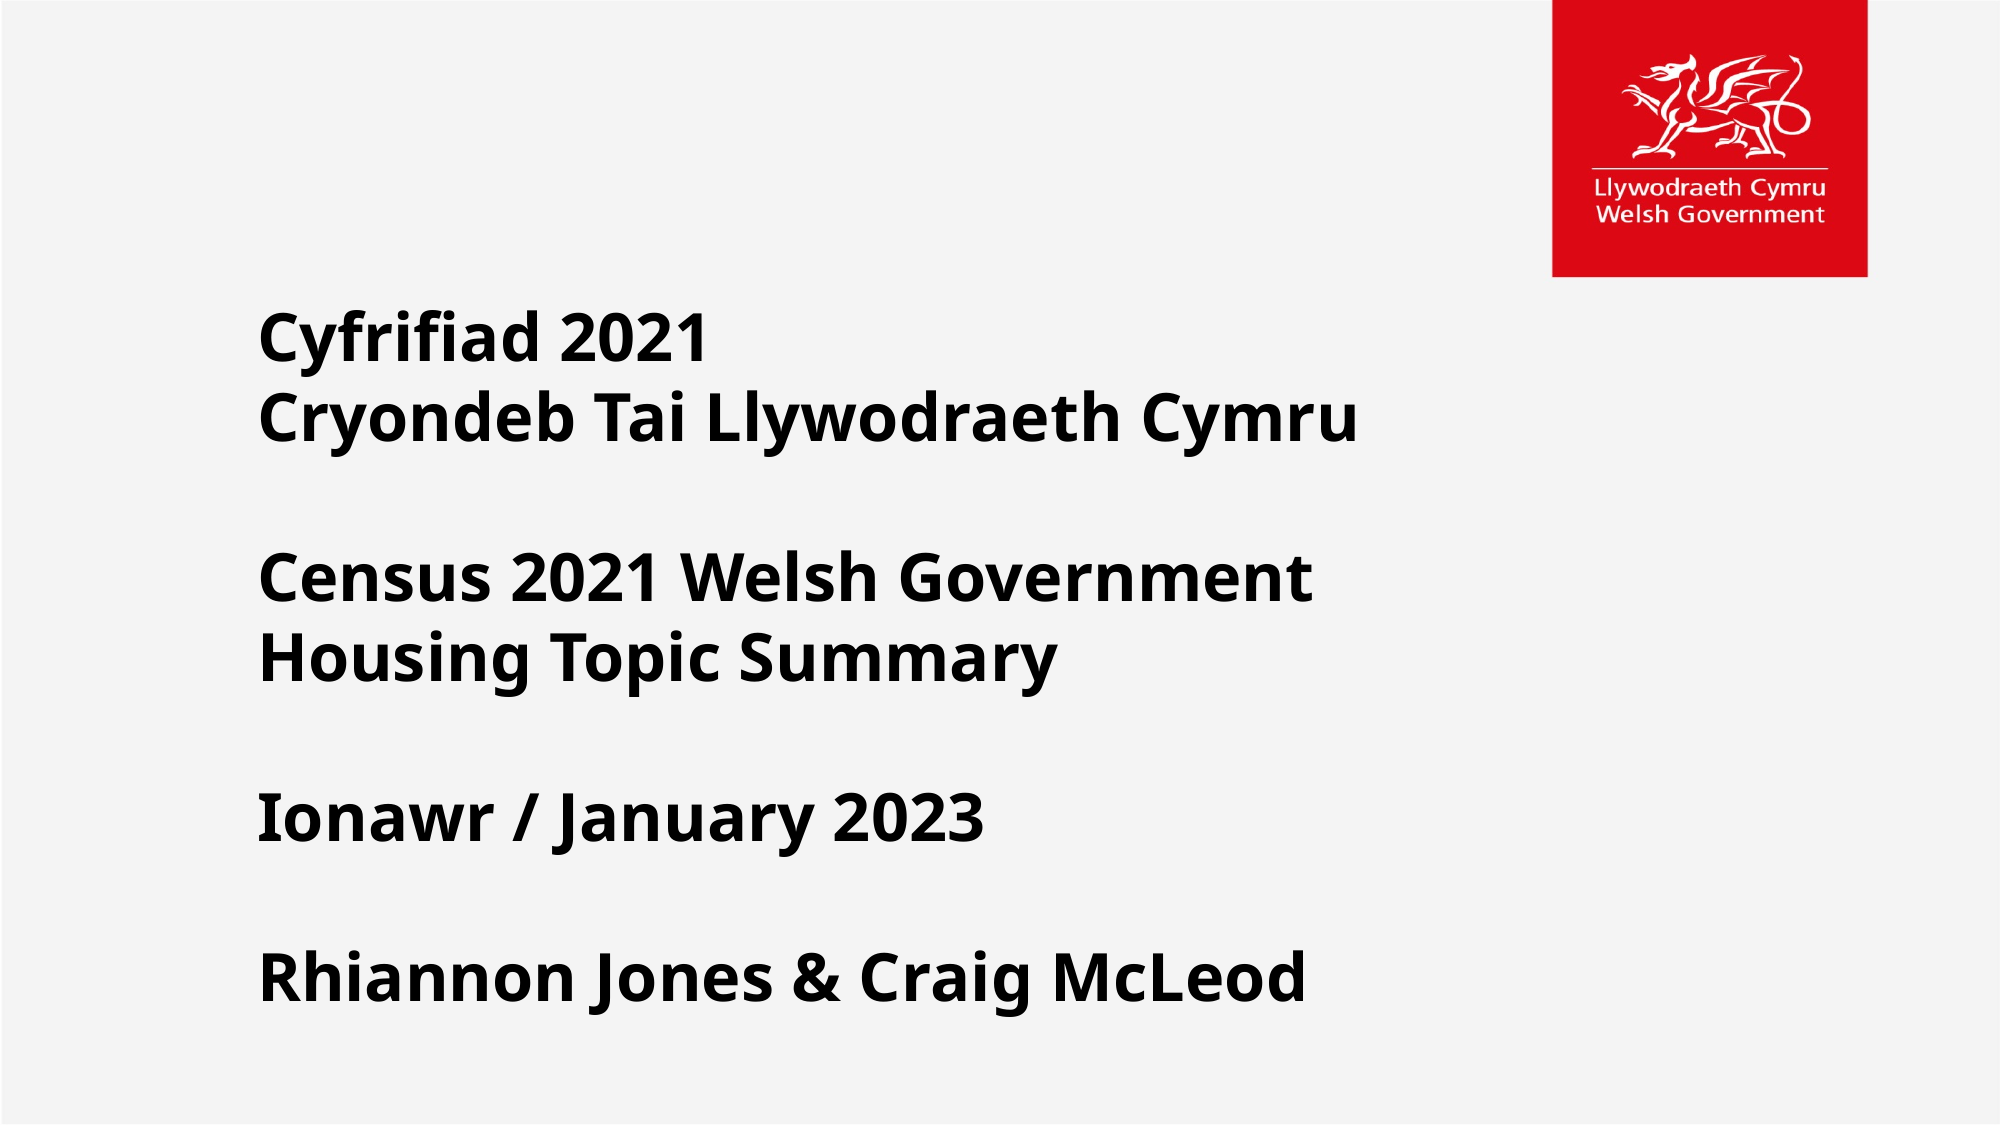

Cyfrifiad 2021
Cryondeb Tai Llywodraeth Cymru
Census 2021 Welsh Government Housing Topic Summary
Ionawr / January 2023
Rhiannon Jones & Craig McLeod